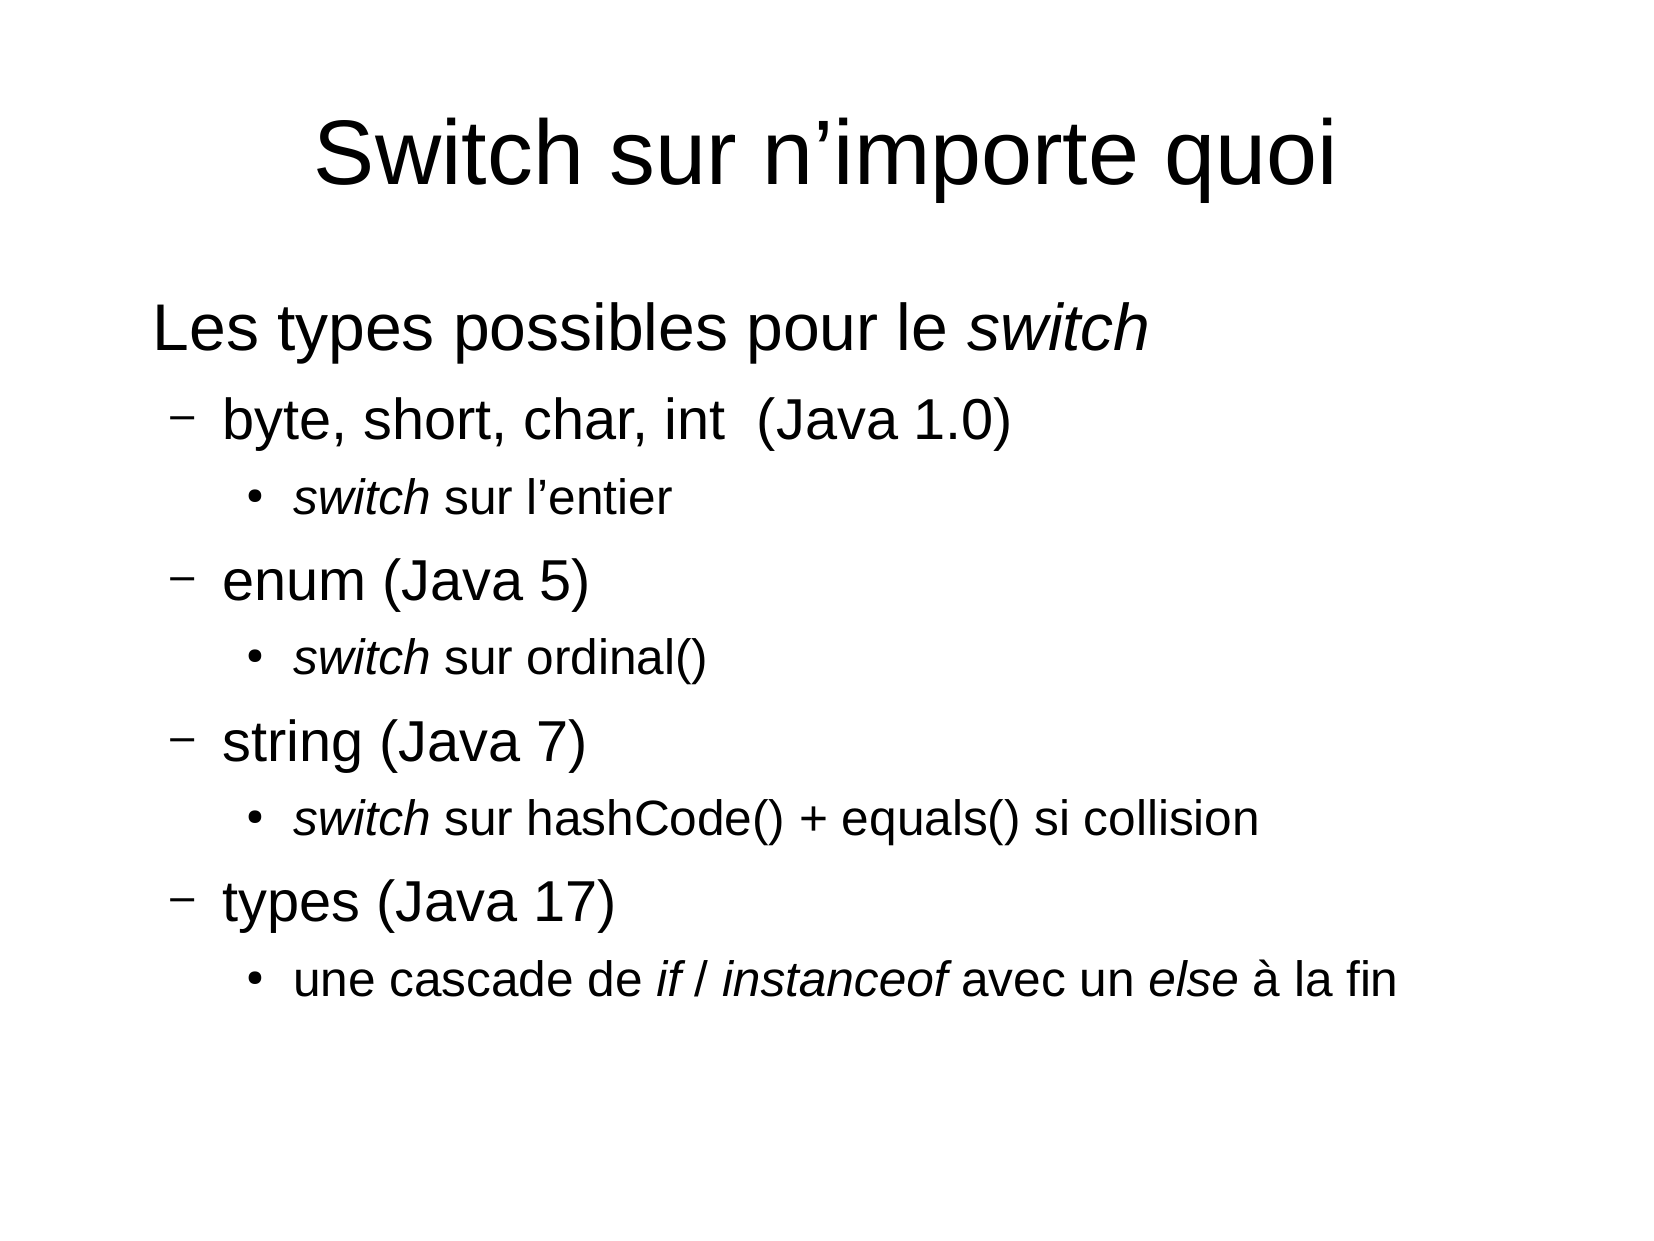

# Switch sur n’importe quoi
Les types possibles pour le switch
byte, short, char, int (Java 1.0)
switch sur l’entier
enum (Java 5)
switch sur ordinal()
string (Java 7)
switch sur hashCode() + equals() si collision
types (Java 17)
une cascade de if / instanceof avec un else à la fin